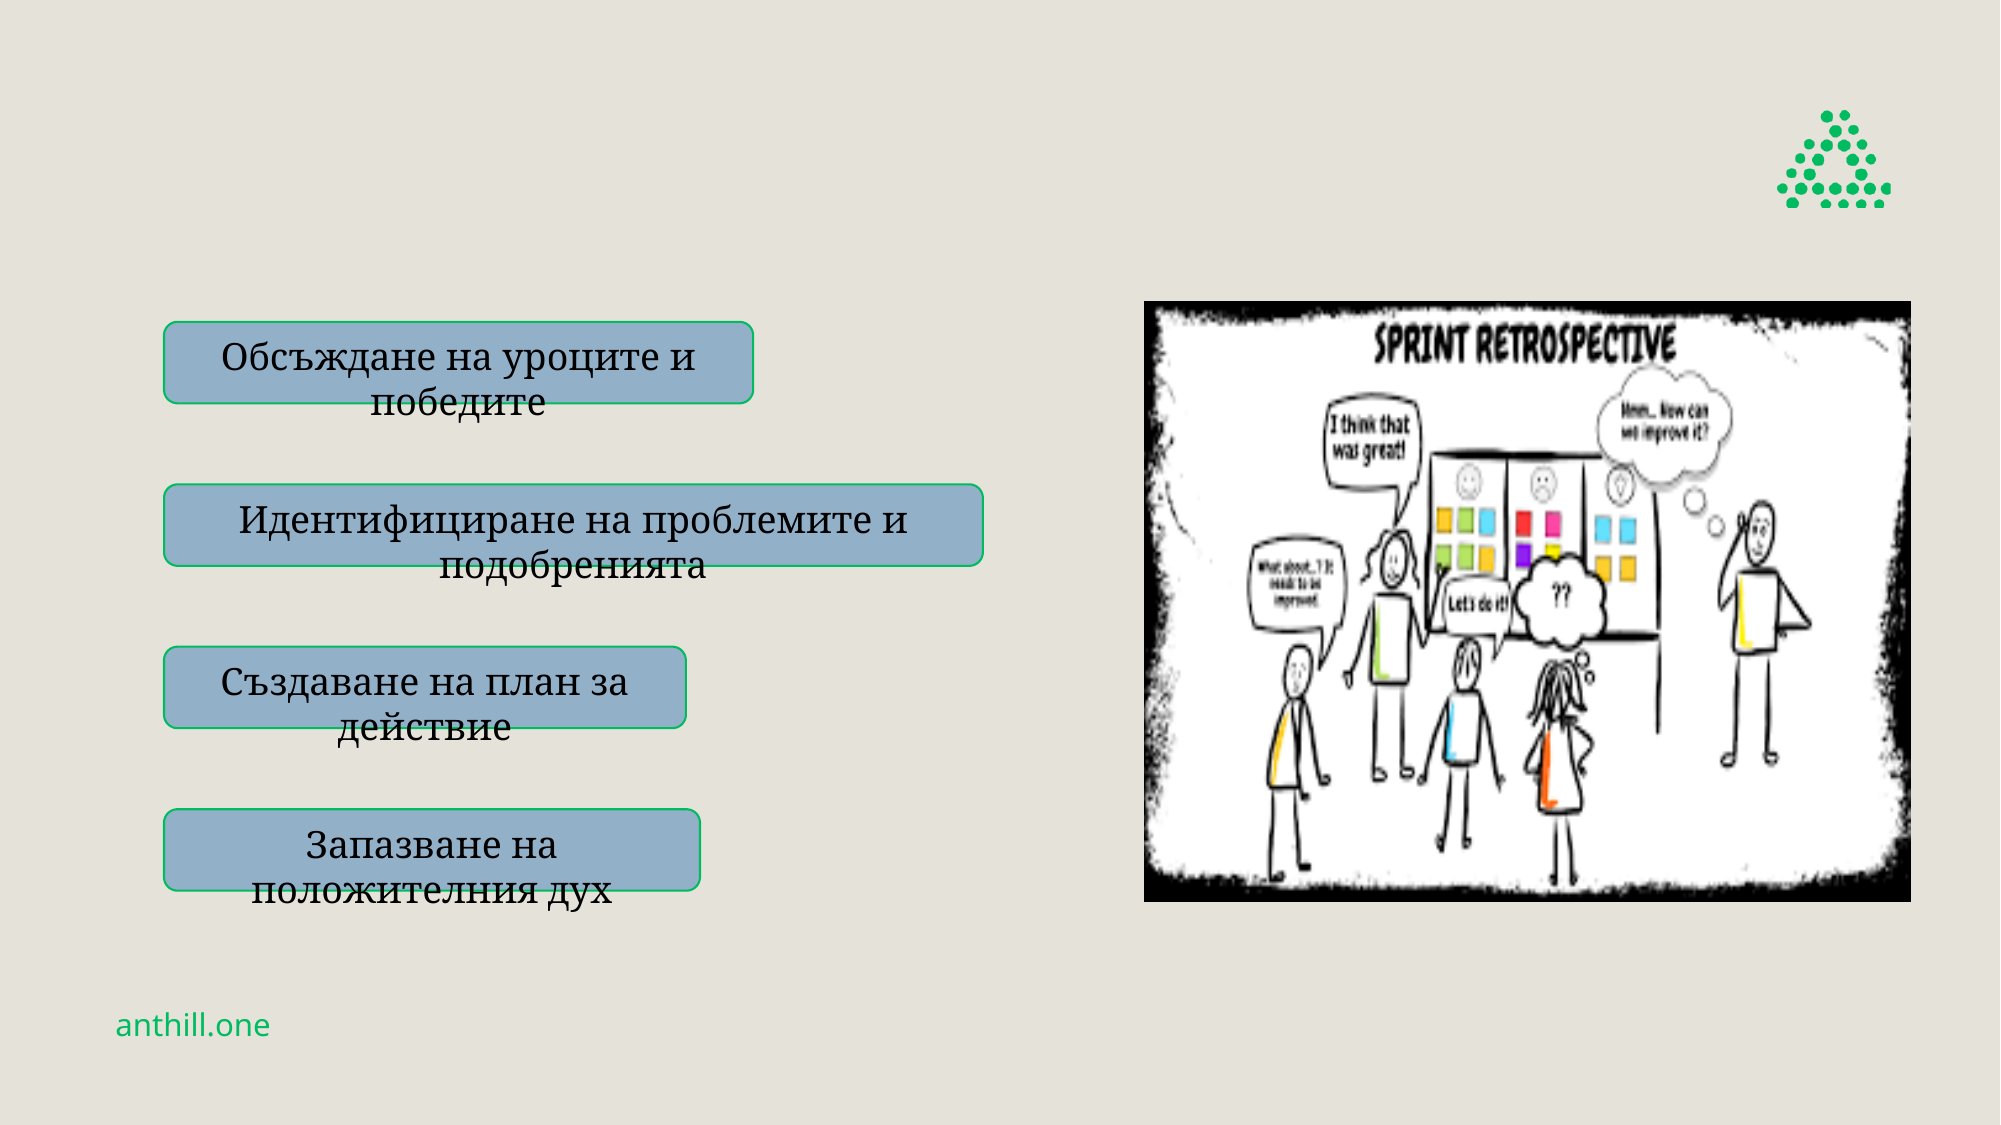

Обсъждане на уроците и победите
Идентифициране на проблемите и подобренията
Създаване на план за действие
Запазване на положителния дух